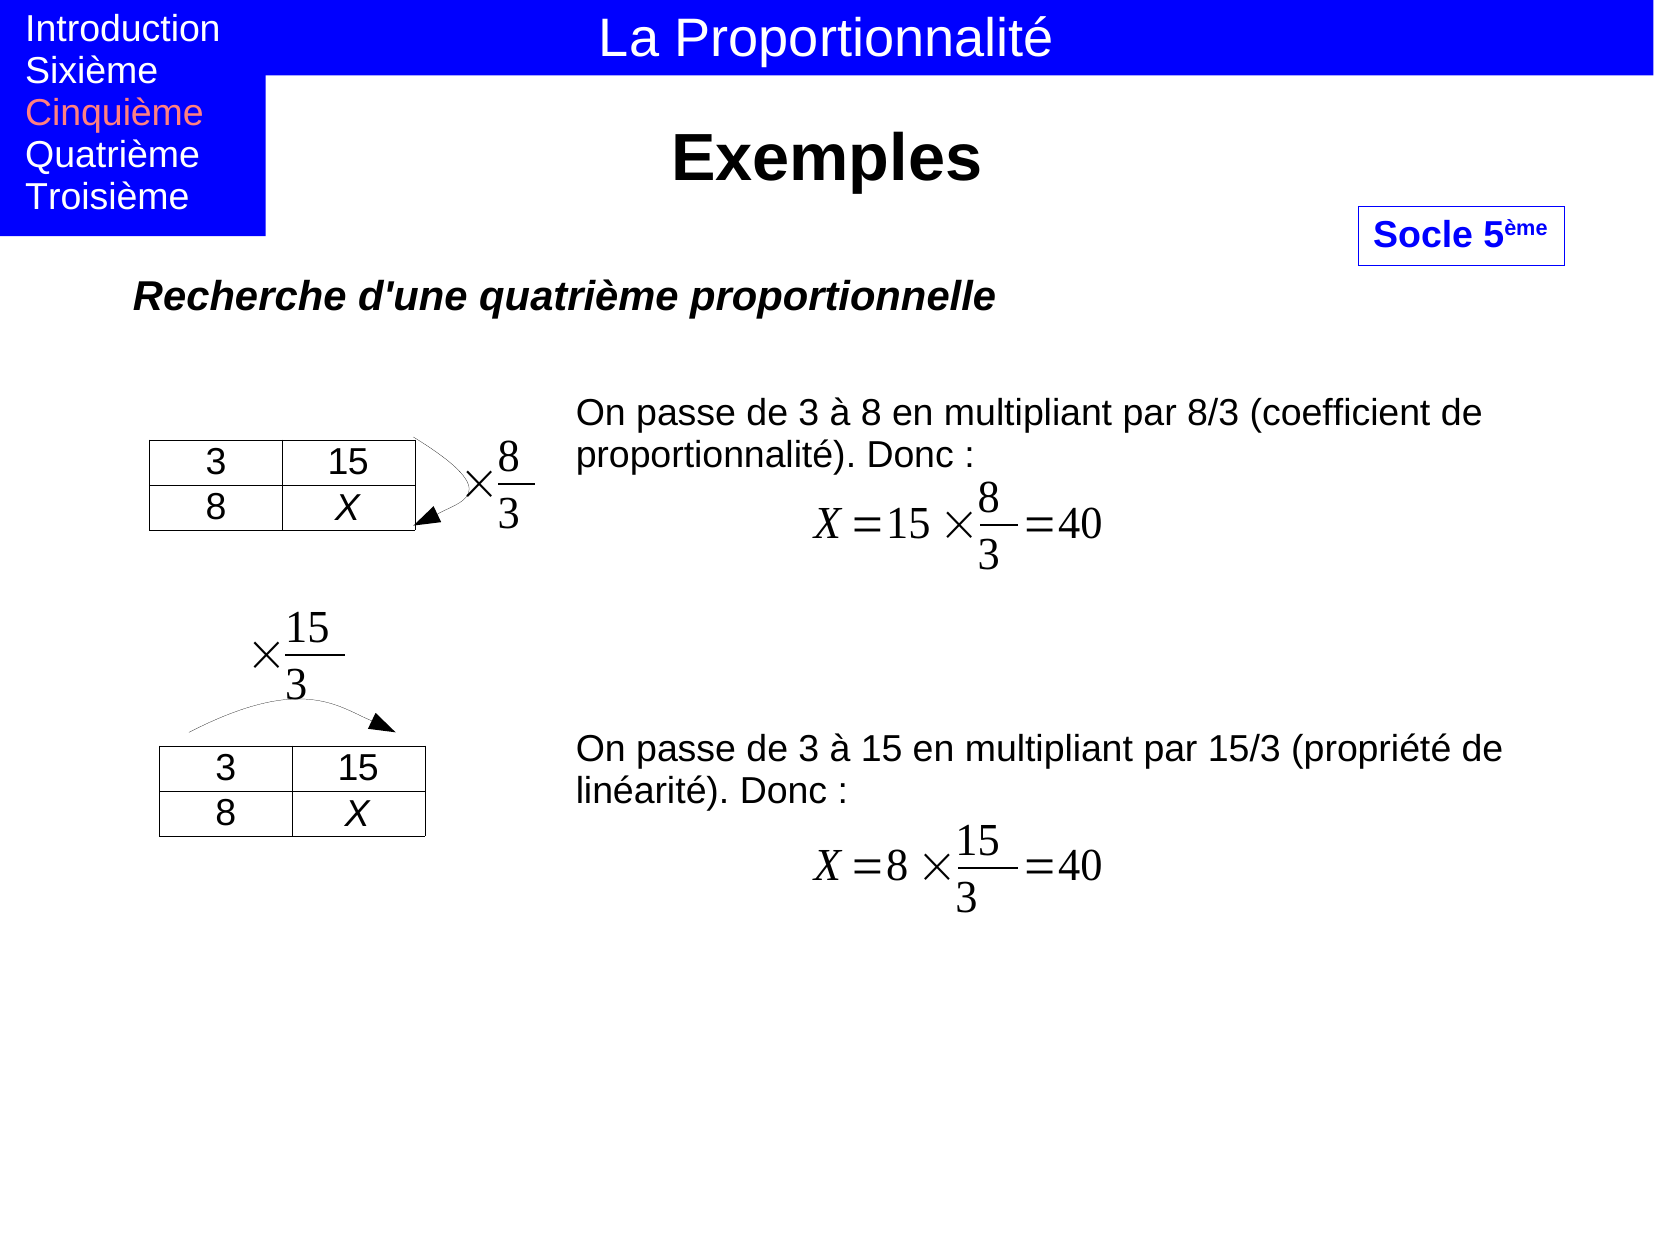

La Proportionnalité
 Introduction
 Sixième
 Cinquième
 Quatrième
 Troisième
Exemples
Socle 5ème
Recherche d'une quatrième proportionnelle
On passe de 3 à 8 en multipliant par 8/3 (coefficient de proportionnalité). Donc :
On passe de 3 à 15 en multipliant par 15/3 (propriété de linéarité). Donc :